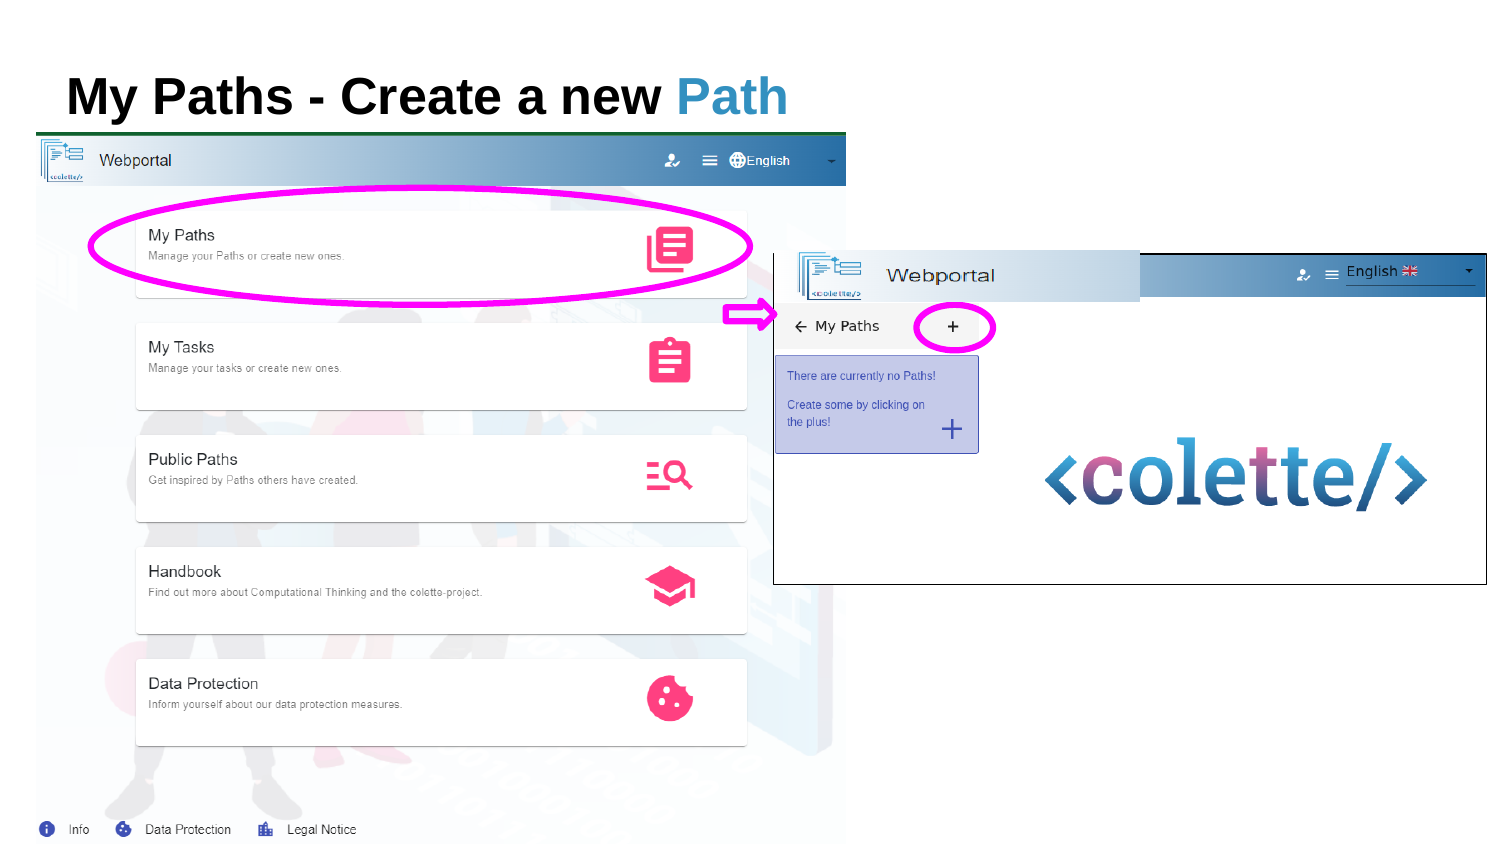

# My Paths - Create a new Path